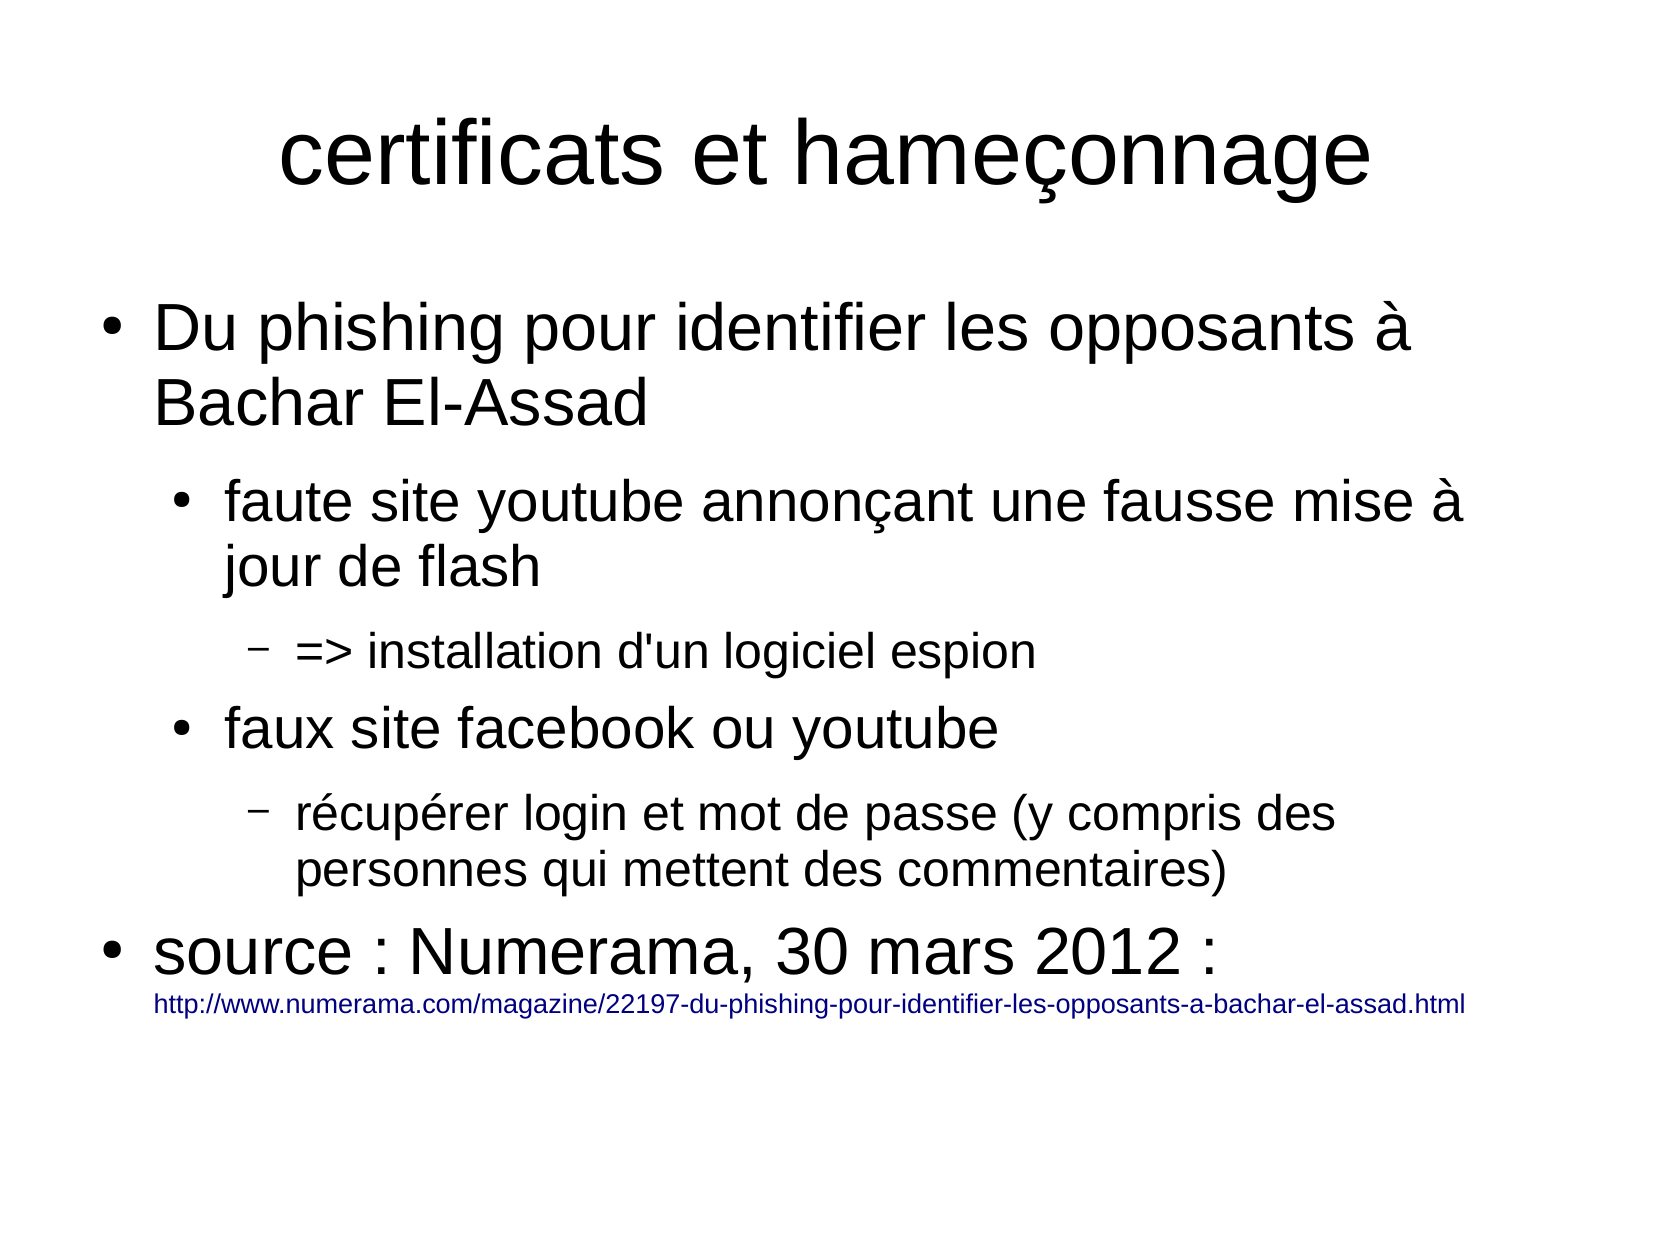

# certificats et hameçonnage
Du phishing pour identifier les opposants à Bachar El-Assad
faute site youtube annonçant une fausse mise à jour de flash
=> installation d'un logiciel espion
faux site facebook ou youtube
récupérer login et mot de passe (y compris des personnes qui mettent des commentaires)
source : Numerama, 30 mars 2012 : http://www.numerama.com/magazine/22197-du-phishing-pour-identifier-les-opposants-a-bachar-el-assad.html